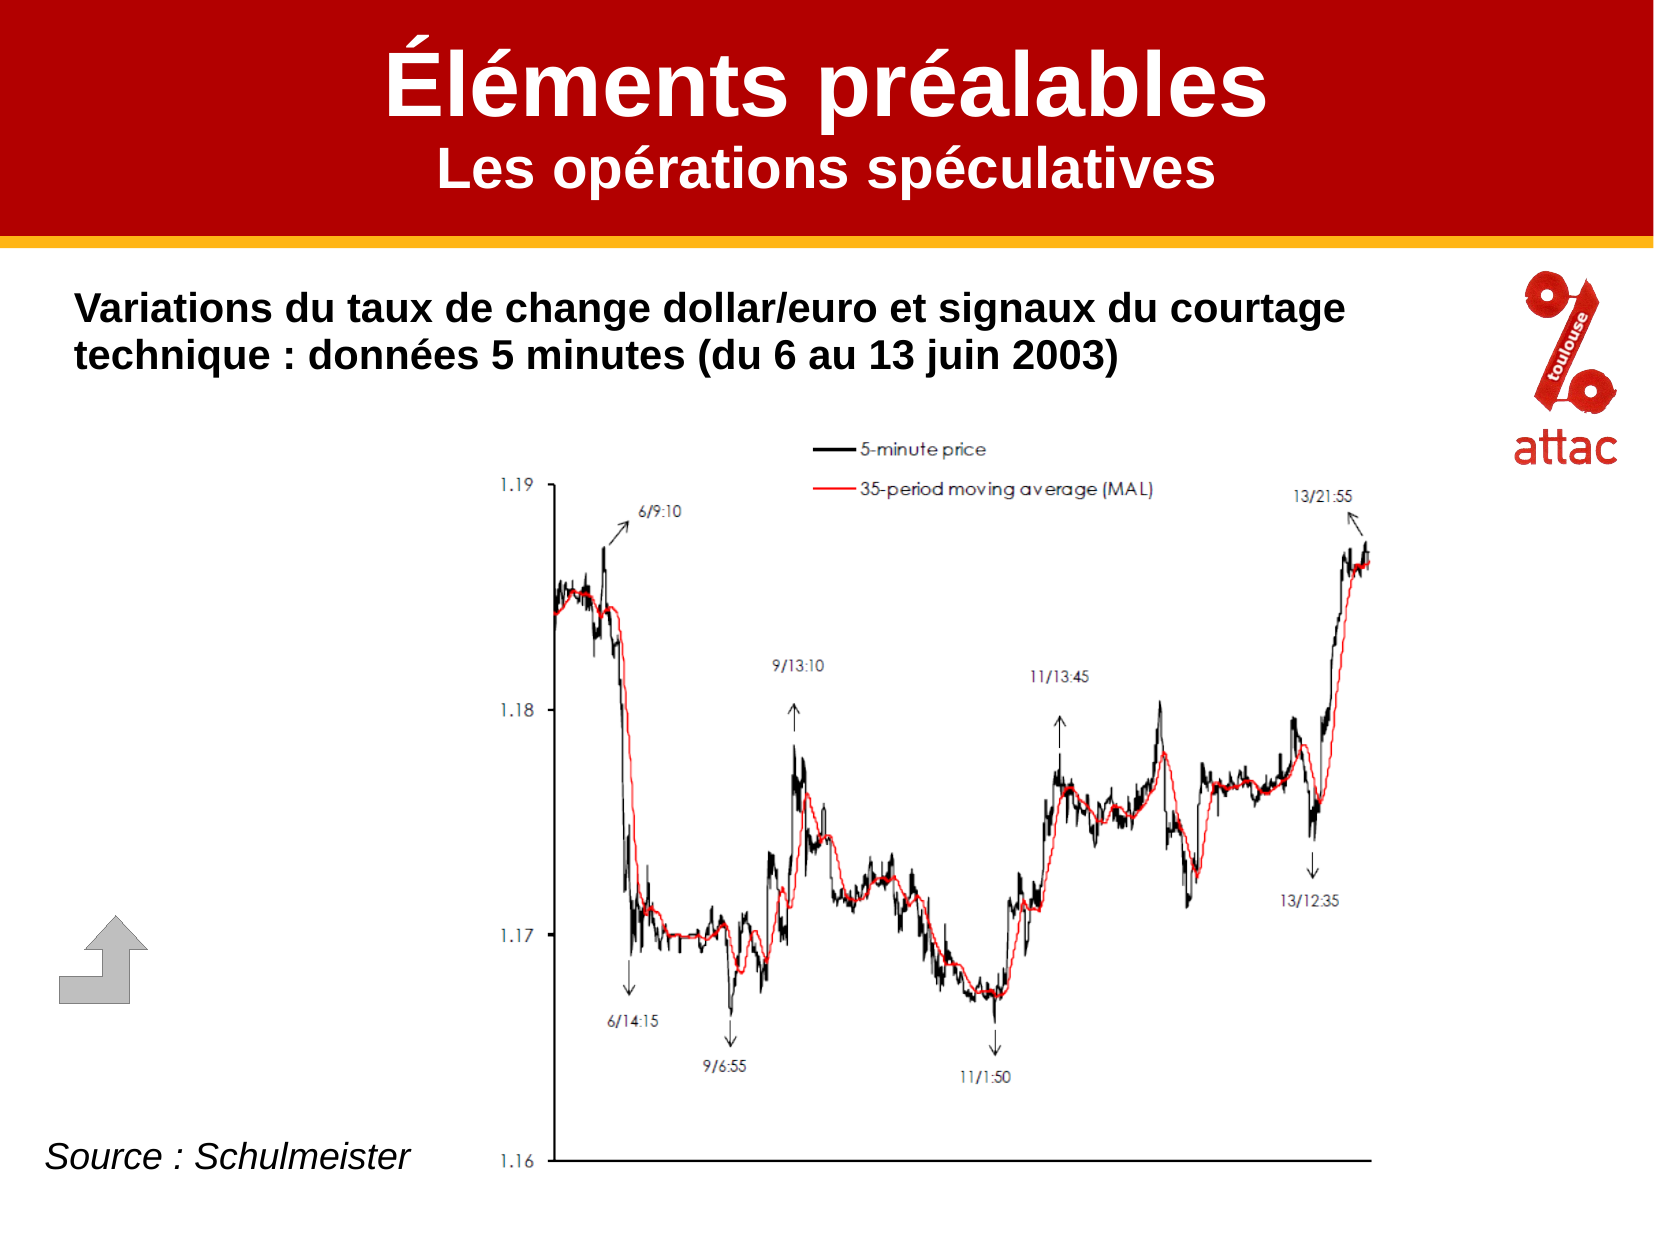

# Éléments préalables Les opérations spéculatives
Variations du taux de change dollar/euro et signaux du courtage technique : données 5 minutes (du 6 au 13 juin 2003)
Source : Schulmeister